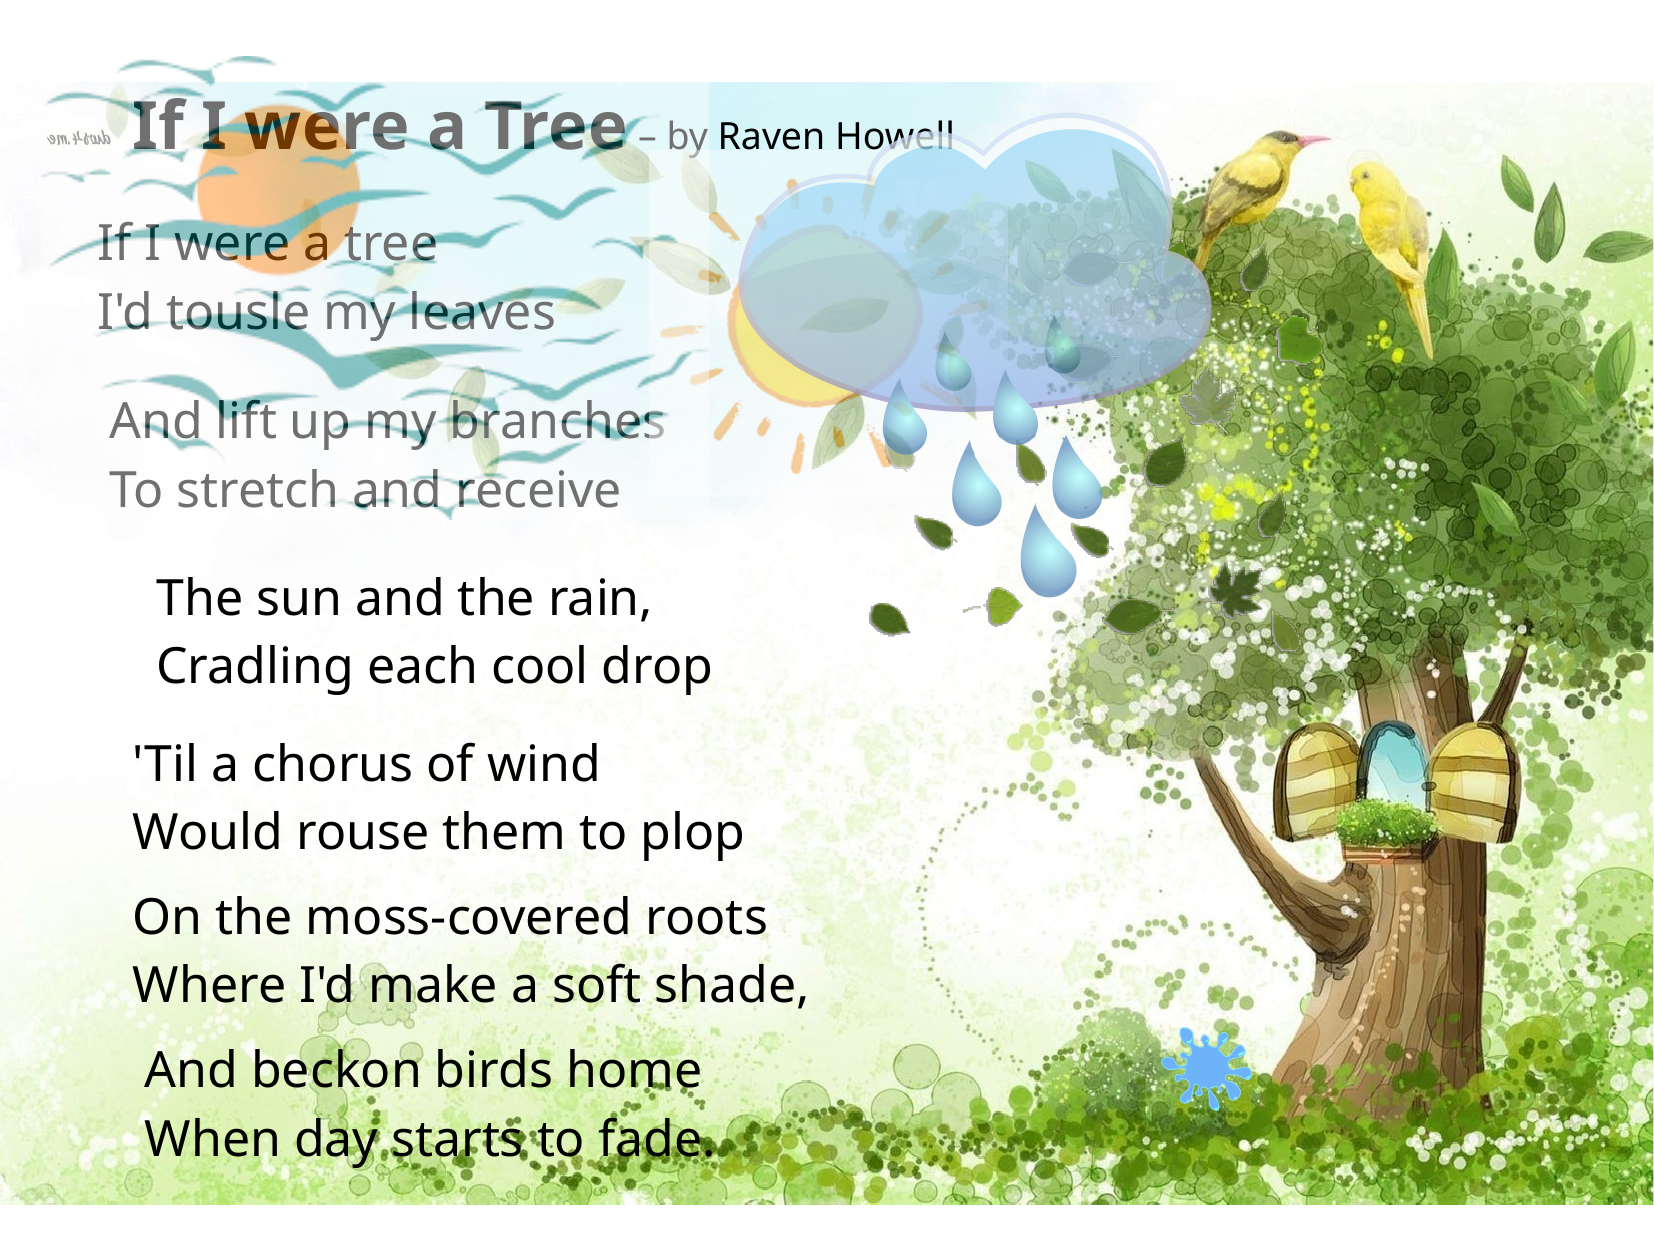

If I were a Tree – by Raven Howell
If I were a tree
I'd tousle my leaves
And lift up my branches
To stretch and receive
The sun and the rain,
Cradling each cool drop
'Til a chorus of wind
Would rouse them to plop
On the moss-covered roots
Where I'd make a soft shade,
And beckon birds home
When day starts to fade.